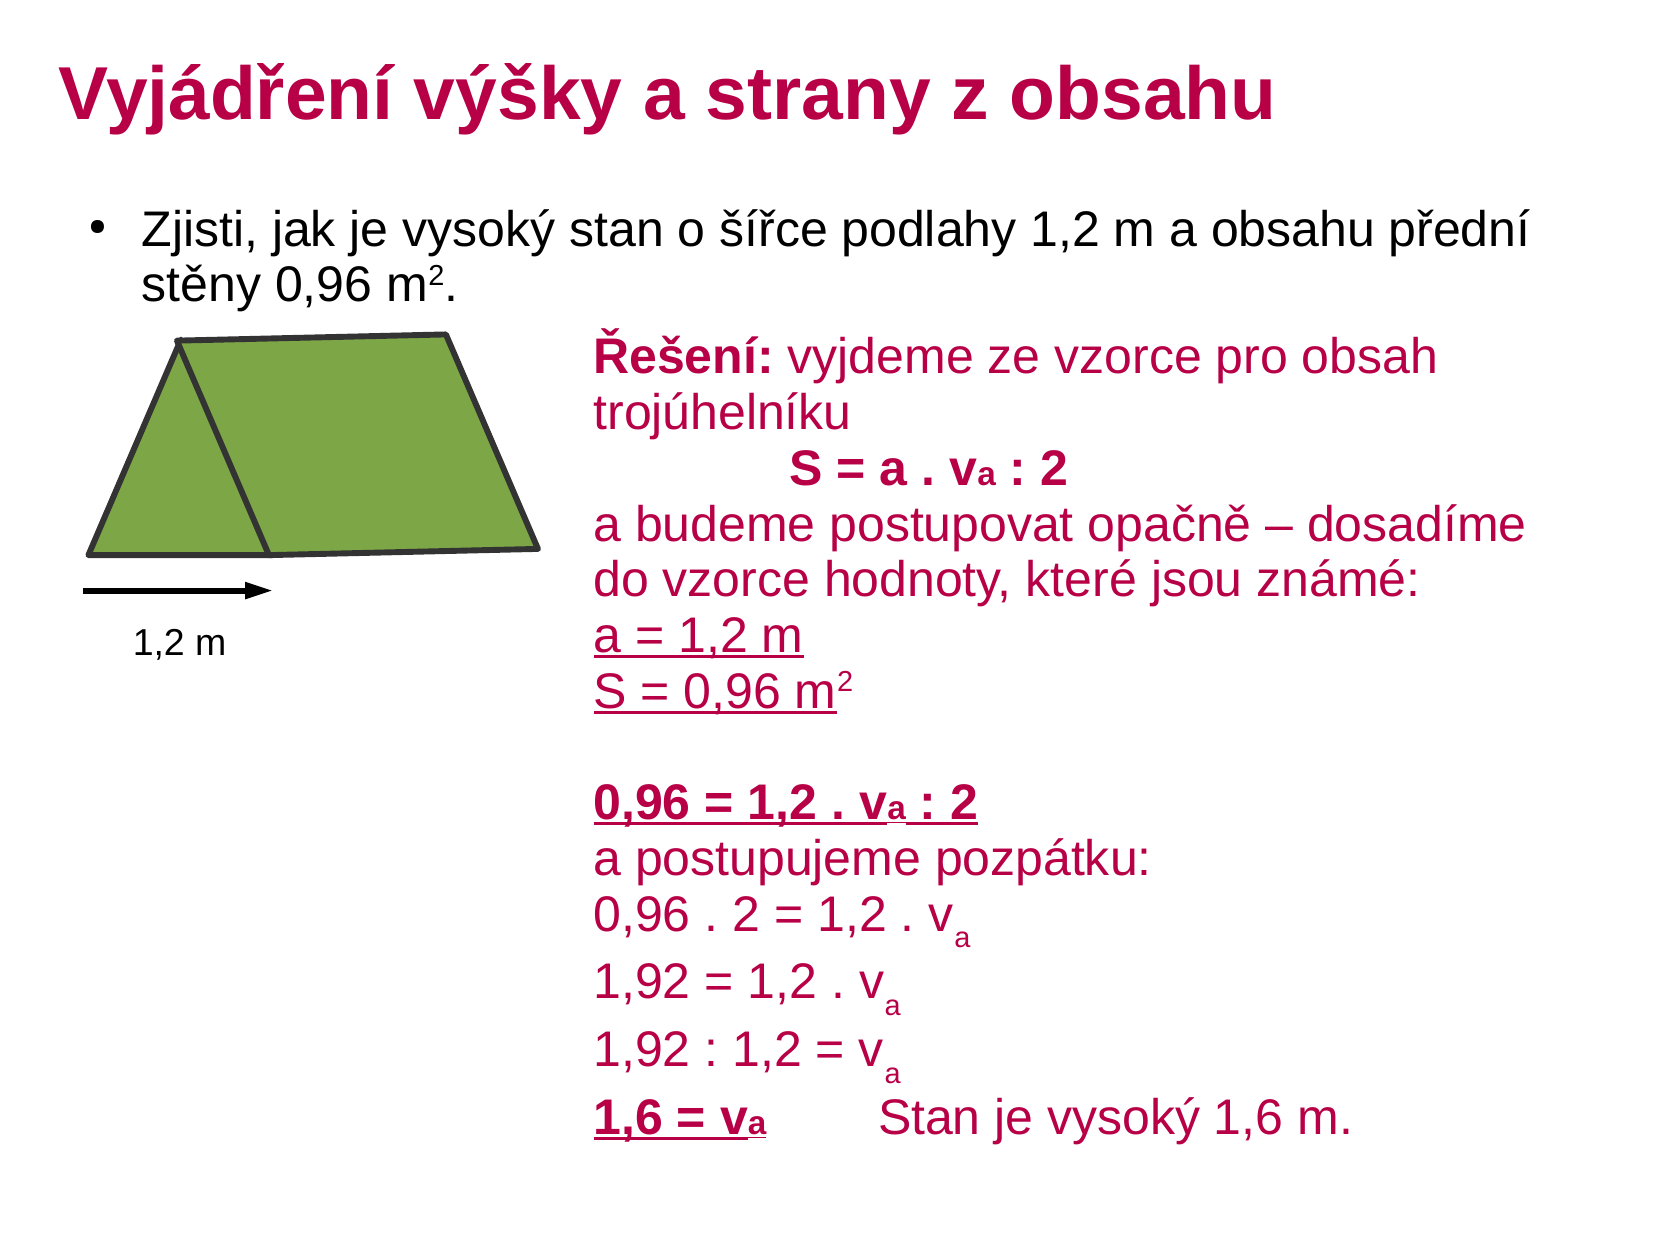

# Vyjádření výšky a strany z obsahu
Zjisti, jak je vysoký stan o šířce podlahy 1,2 m a obsahu přední stěny 0,96 m2.
Řešení: vyjdeme ze vzorce pro obsah trojúhelníku
 S = a . va : 2
a budeme postupovat opačně – dosadíme do vzorce hodnoty, které jsou známé:
a = 1,2 m
S = 0,96 m2
0,96 = 1,2 . va : 2
a postupujeme pozpátku:
0,96 . 2 = 1,2 . va
1,92 = 1,2 . va
1,92 : 1,2 = va
1,6 = va Stan je vysoký 1,6 m.
1,2 m